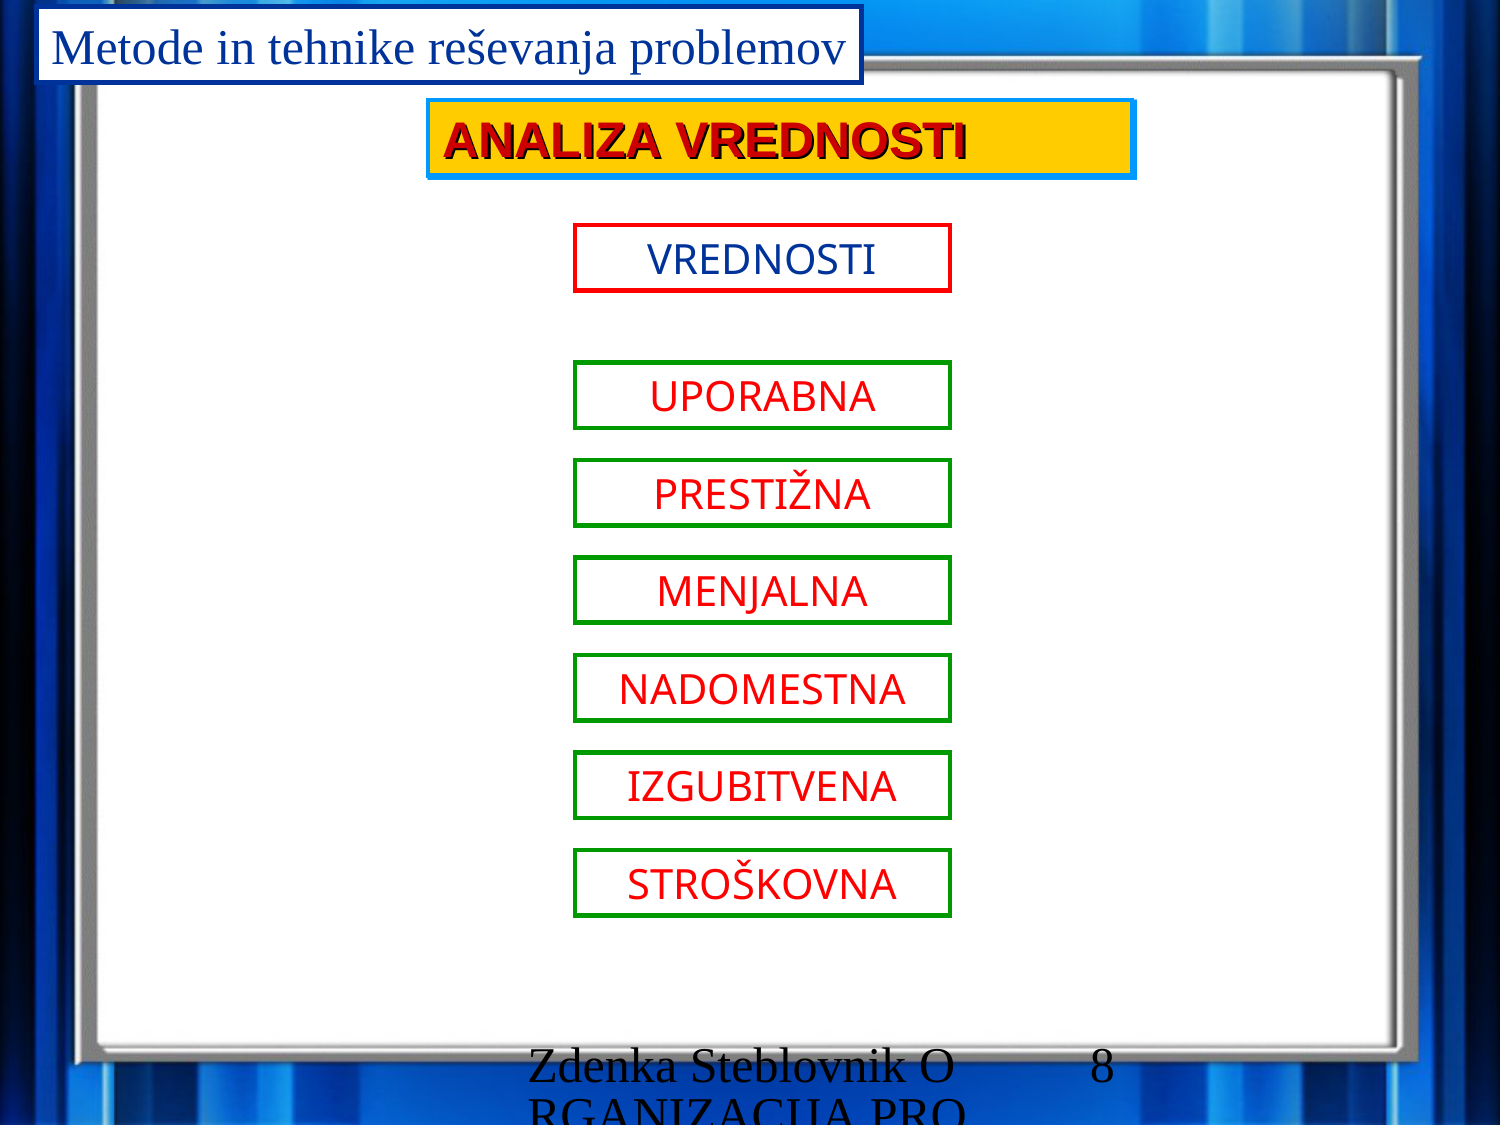

Metode in tehnike reševanja problemov
ANALIZA VREDNOSTI
VREDNOSTI
UPORABNA
PRESTIŽNA
MENJALNA
NADOMESTNA
IZGUBITVENA
STROŠKOVNA
Zdenka Steblovnik ORGANIZACIJA PROIZVODNJE 2
8